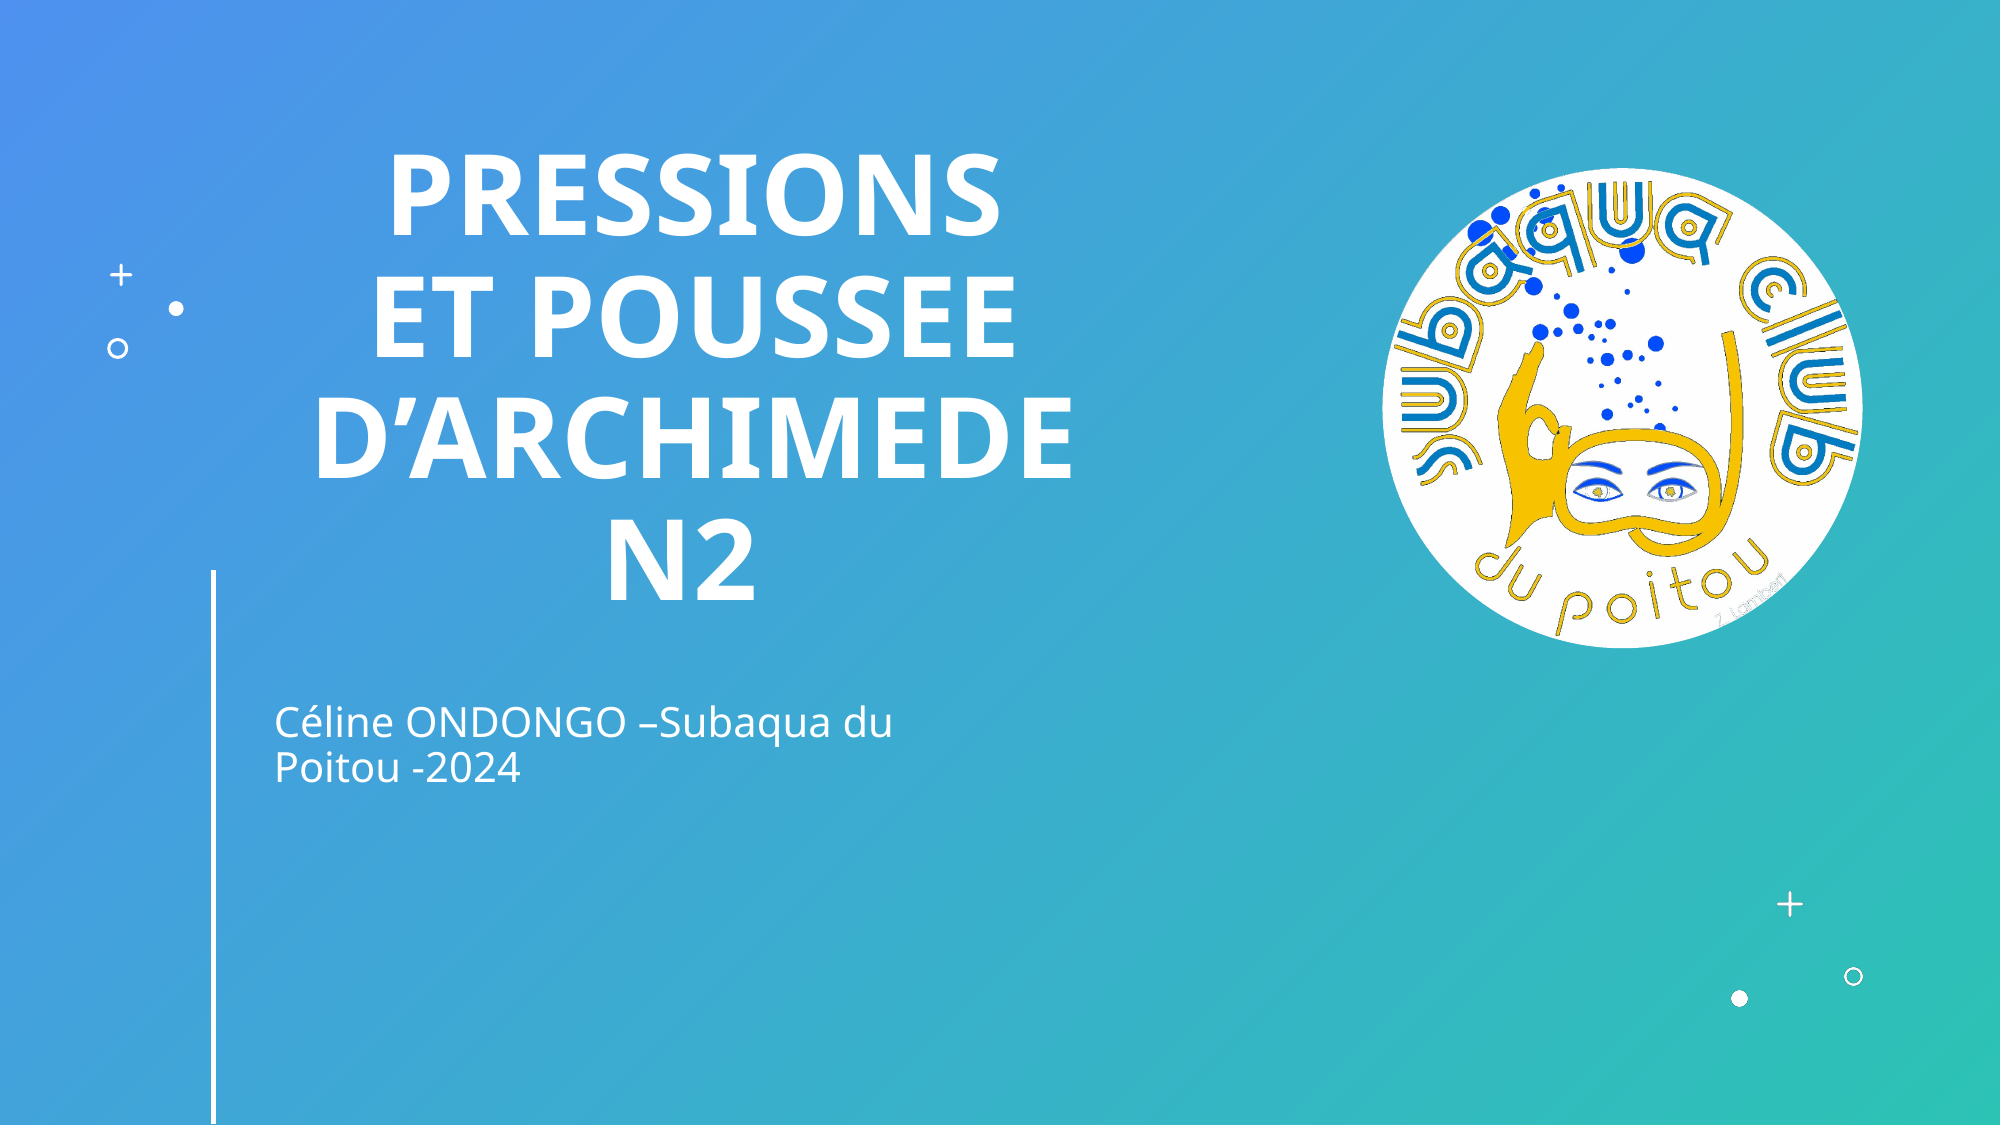

# pressions ET POUSSEE D’ARCHIMEDE N2
Céline ONDONGO –Subaqua du Poitou -2024